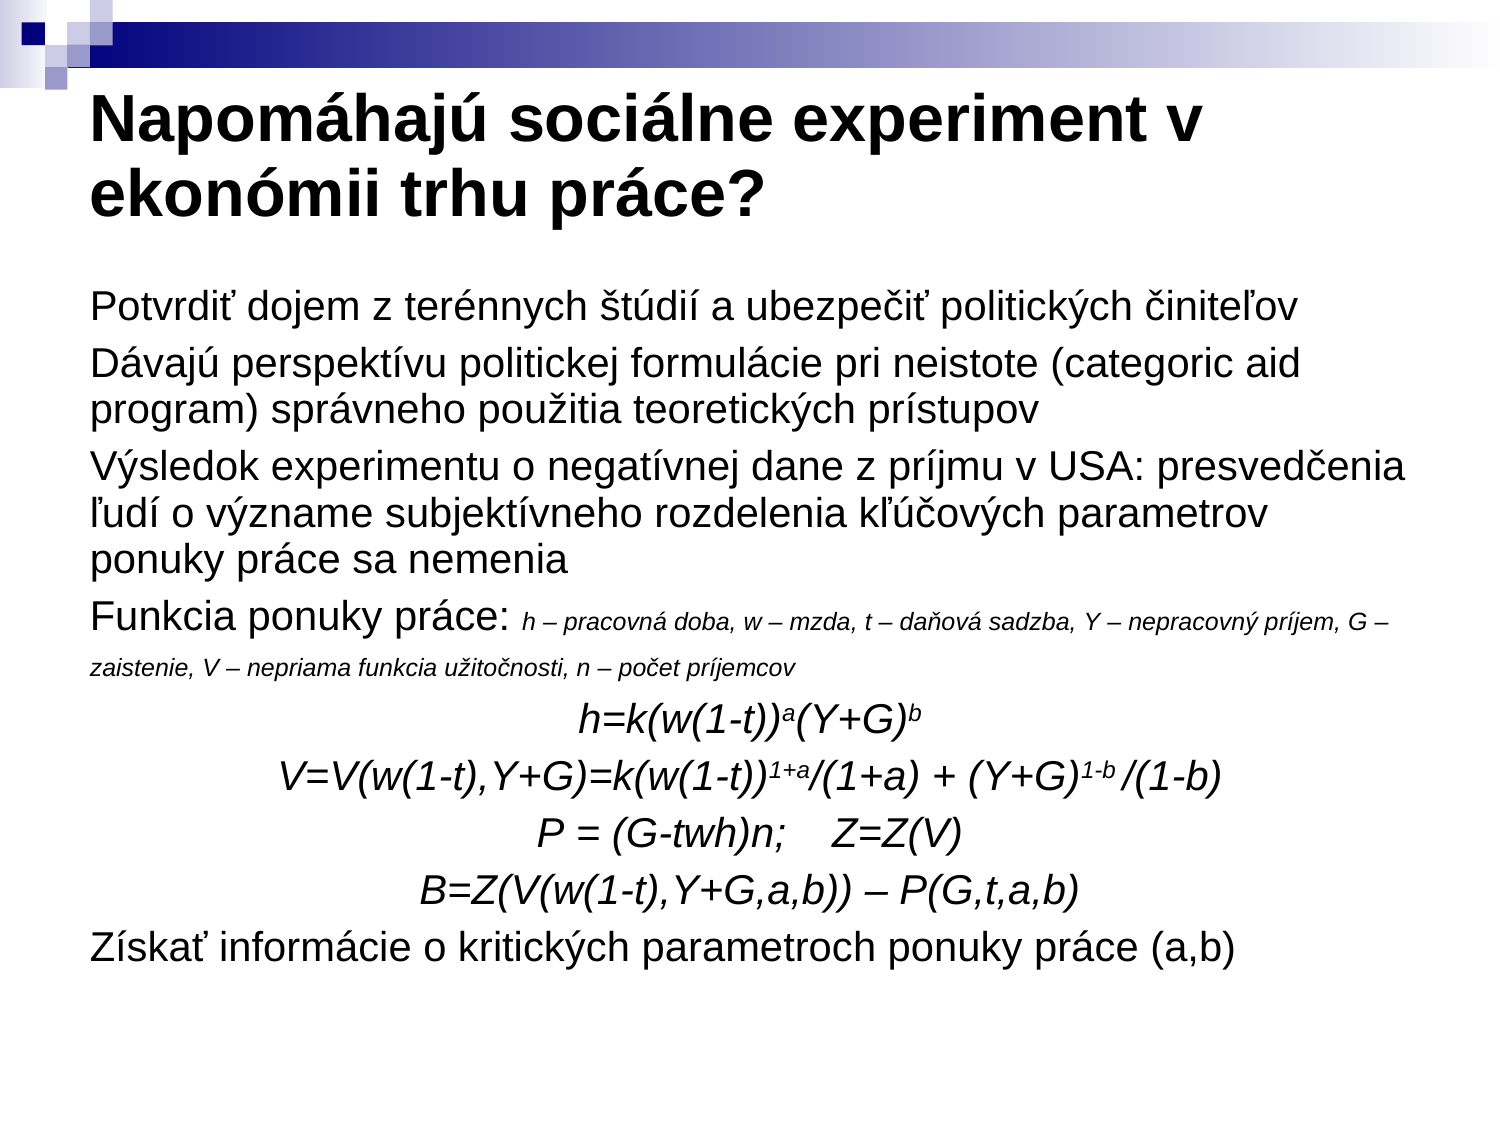

# Napomáhajú sociálne experiment v ekonómii trhu práce?
Potvrdiť dojem z terénnych štúdií a ubezpečiť politických činiteľov
Dávajú perspektívu politickej formulácie pri neistote (categoric aid program) správneho použitia teoretických prístupov
Výsledok experimentu o negatívnej dane z príjmu v USA: presvedčenia ľudí o význame subjektívneho rozdelenia kľúčových parametrov ponuky práce sa nemenia
Funkcia ponuky práce: h – pracovná doba, w – mzda, t – daňová sadzba, Y – nepracovný príjem, G – zaistenie, V – nepriama funkcia užitočnosti, n – počet príjemcov
h=k(w(1-t))a(Y+G)b
V=V(w(1-t),Y+G)=k(w(1-t))1+a/(1+a) + (Y+G)1-b /(1-b)
P = (G-twh)n; Z=Z(V)
B=Z(V(w(1-t),Y+G,a,b)) – P(G,t,a,b)
Získať informácie o kritických parametroch ponuky práce (a,b)